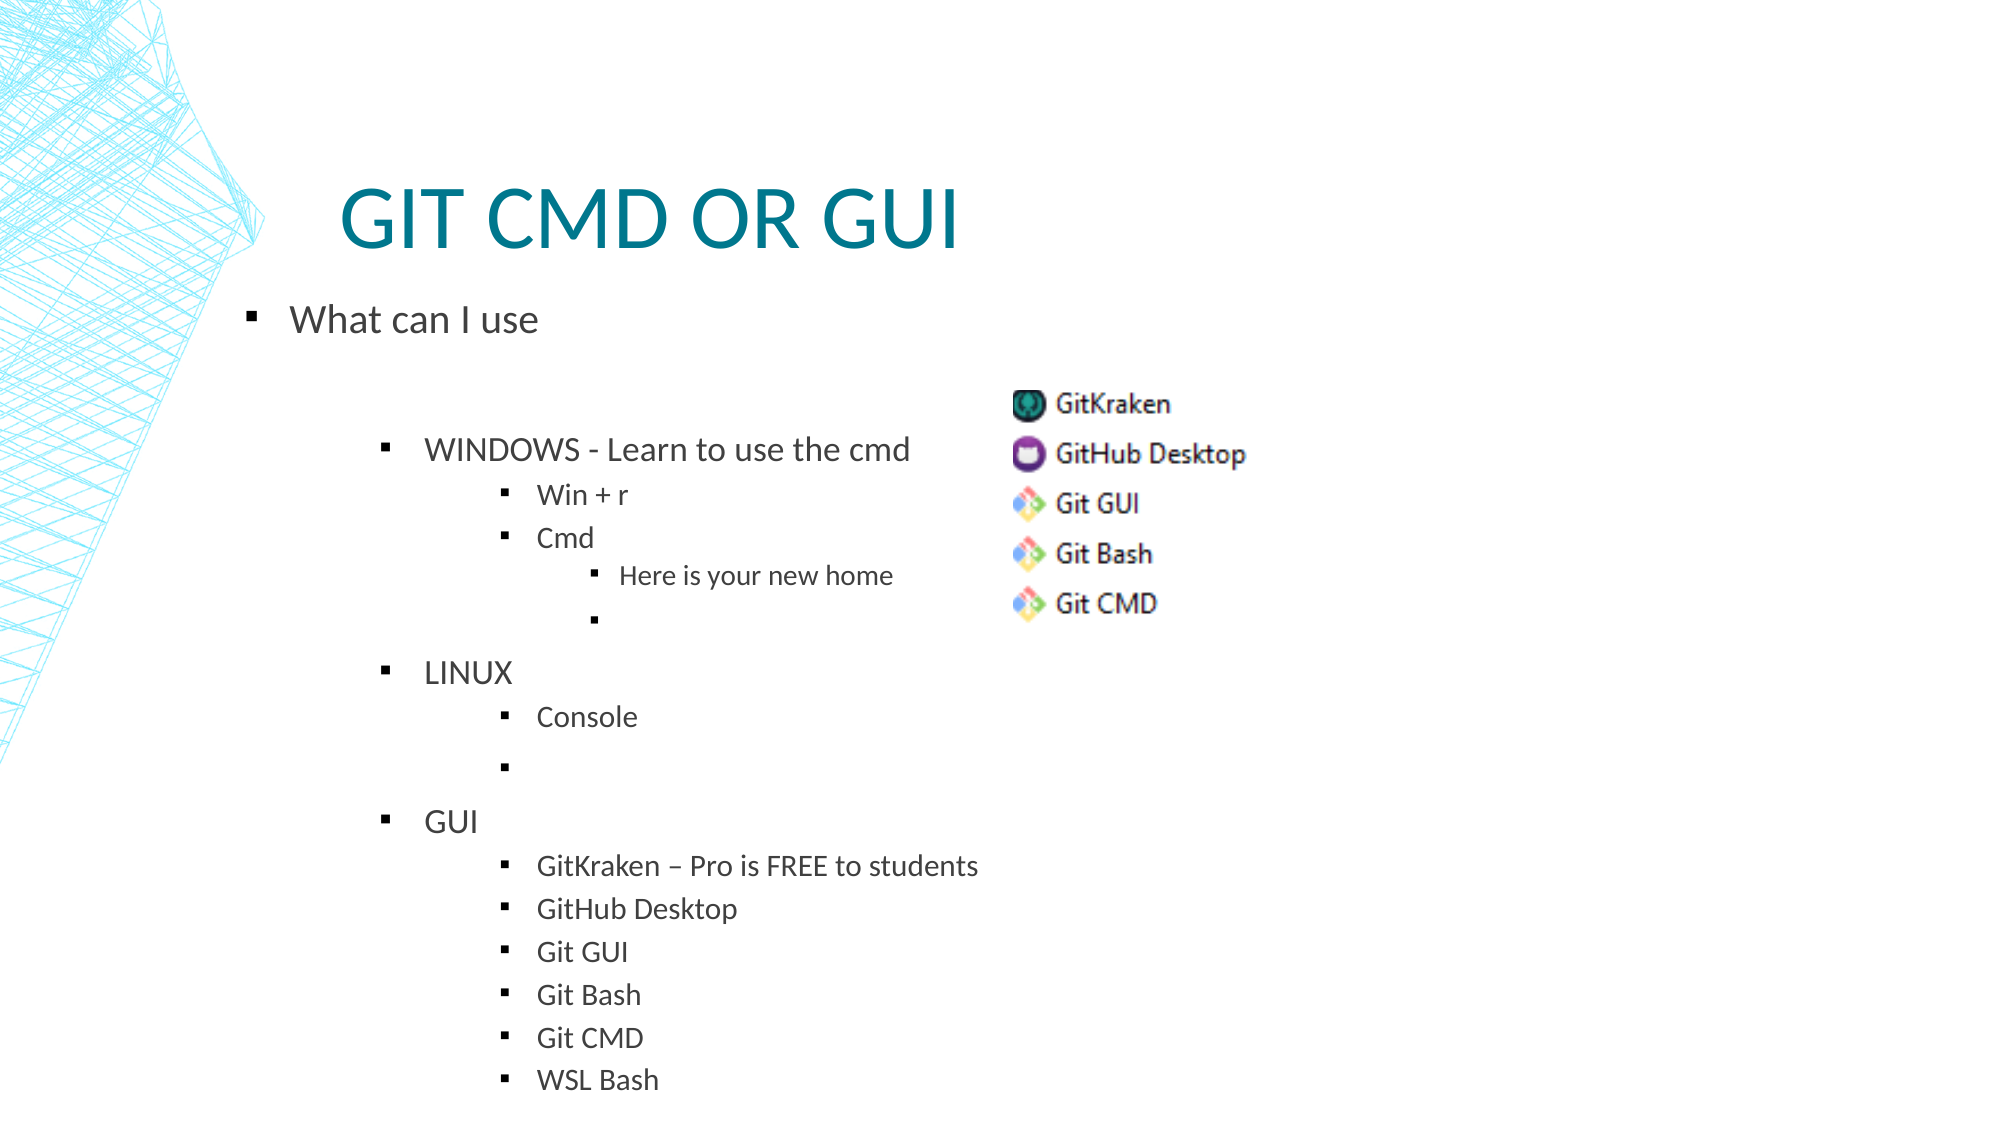

# GIT CMD or gui
What can I use
WINDOWS - Learn to use the cmd
Win + r
Cmd
Here is your new home
LINUX
Console
GUI
GitKraken – Pro is FREE to students
GitHub Desktop
Git GUI
Git Bash
Git CMD
WSL Bash